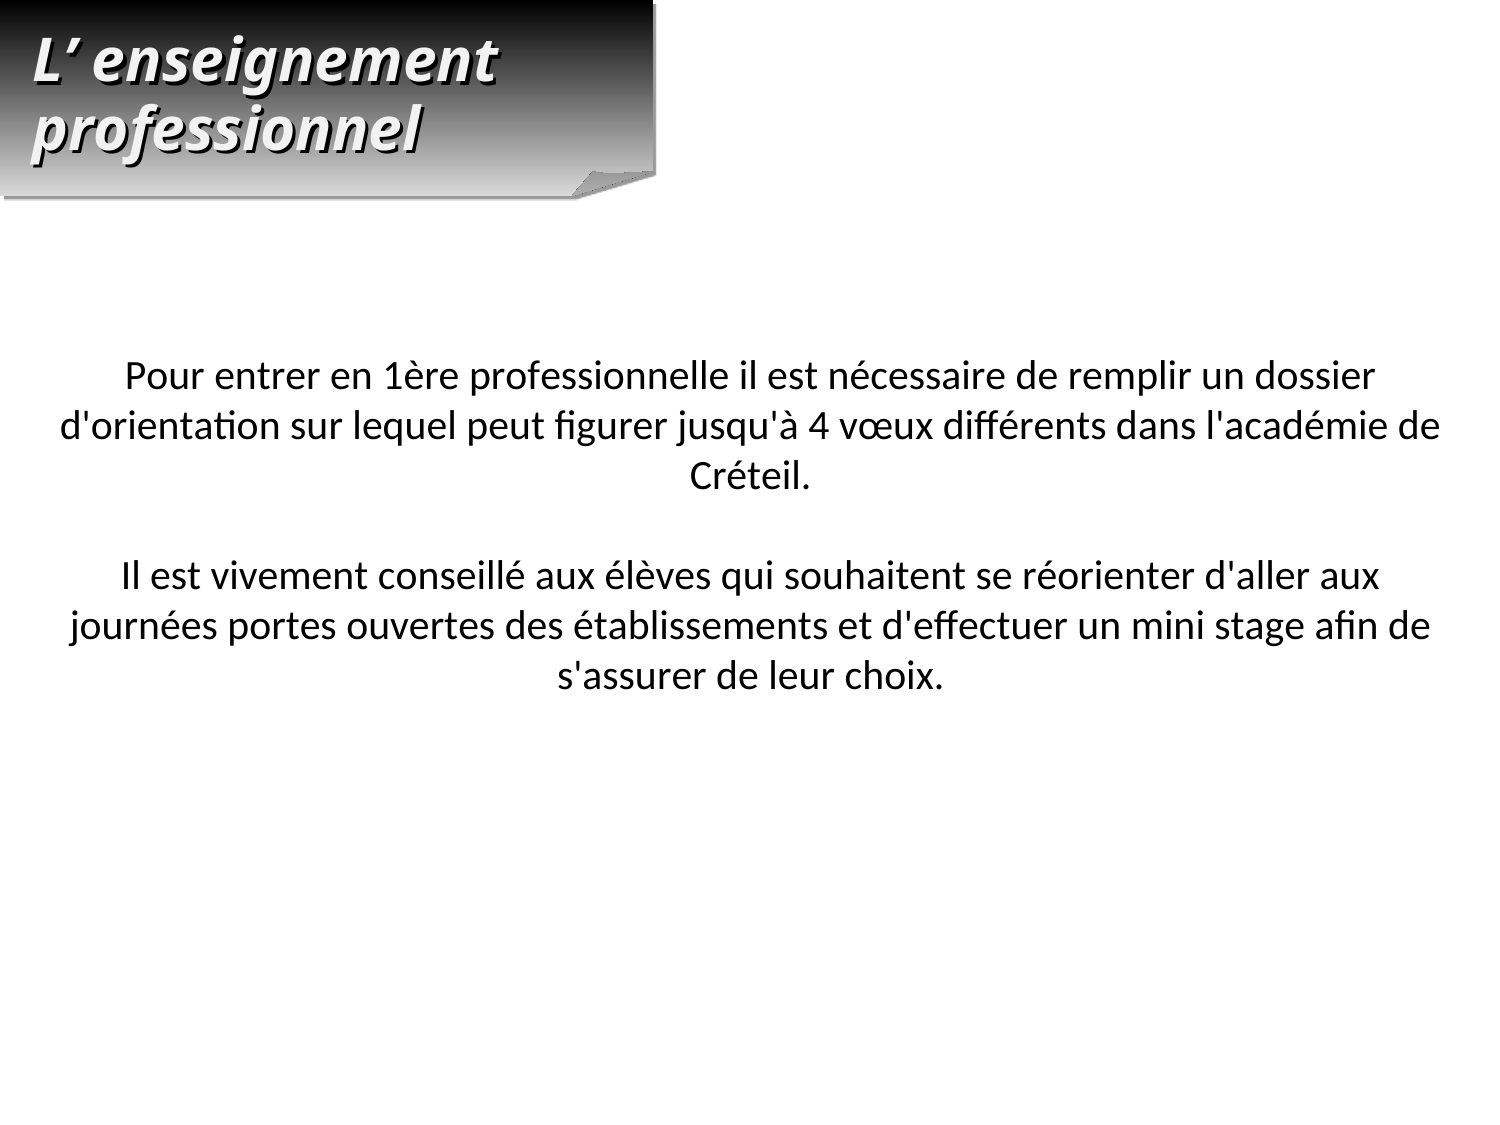

L’ enseignement professionnel
# Pour entrer en 1ère professionnelle il est nécessaire de remplir un dossier d'orientation sur lequel peut figurer jusqu'à 4 vœux différents dans l'académie de Créteil. Il est vivement conseillé aux élèves qui souhaitent se réorienter d'aller aux journées portes ouvertes des établissements et d'effectuer un mini stage afin de s'assurer de leur choix.